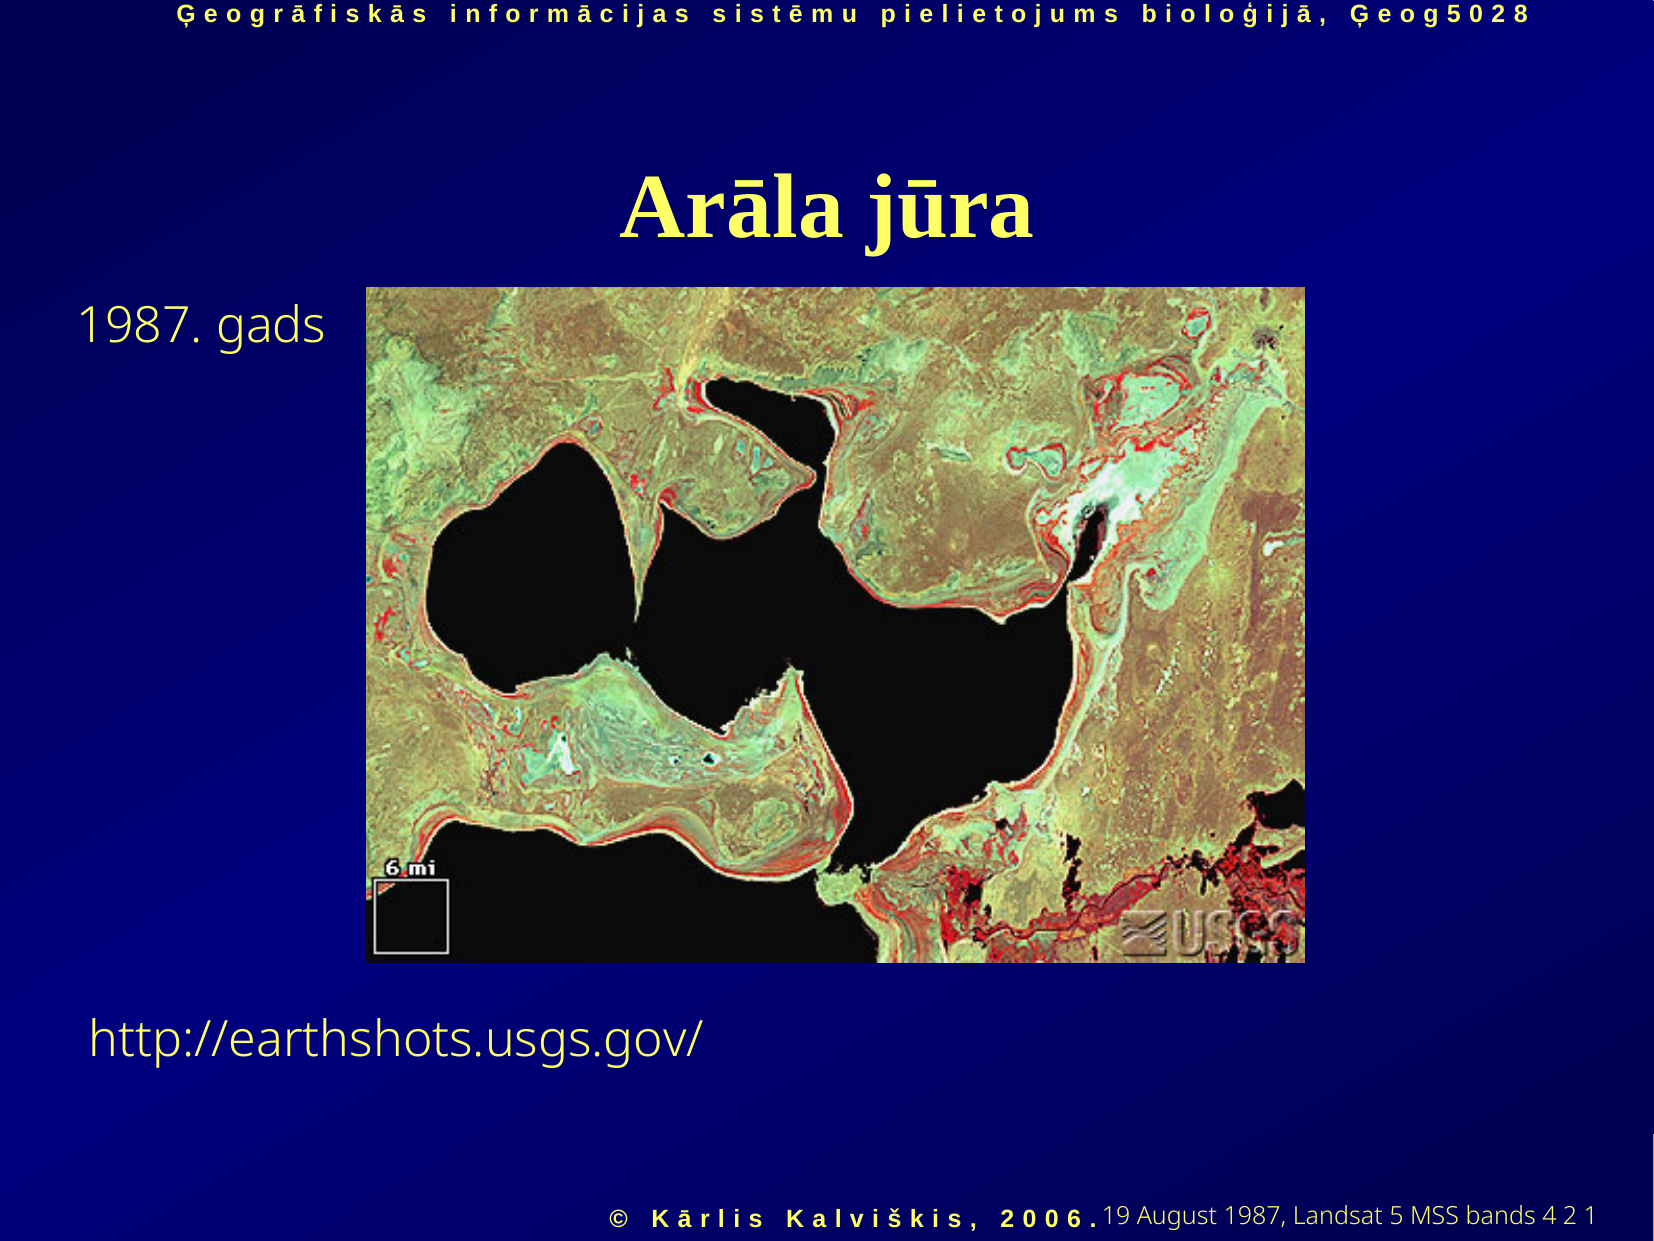

# Arāla jūra
1987. gads
http://earthshots.usgs.gov/
19 August 1987, Landsat 5 MSS bands 4 2 1